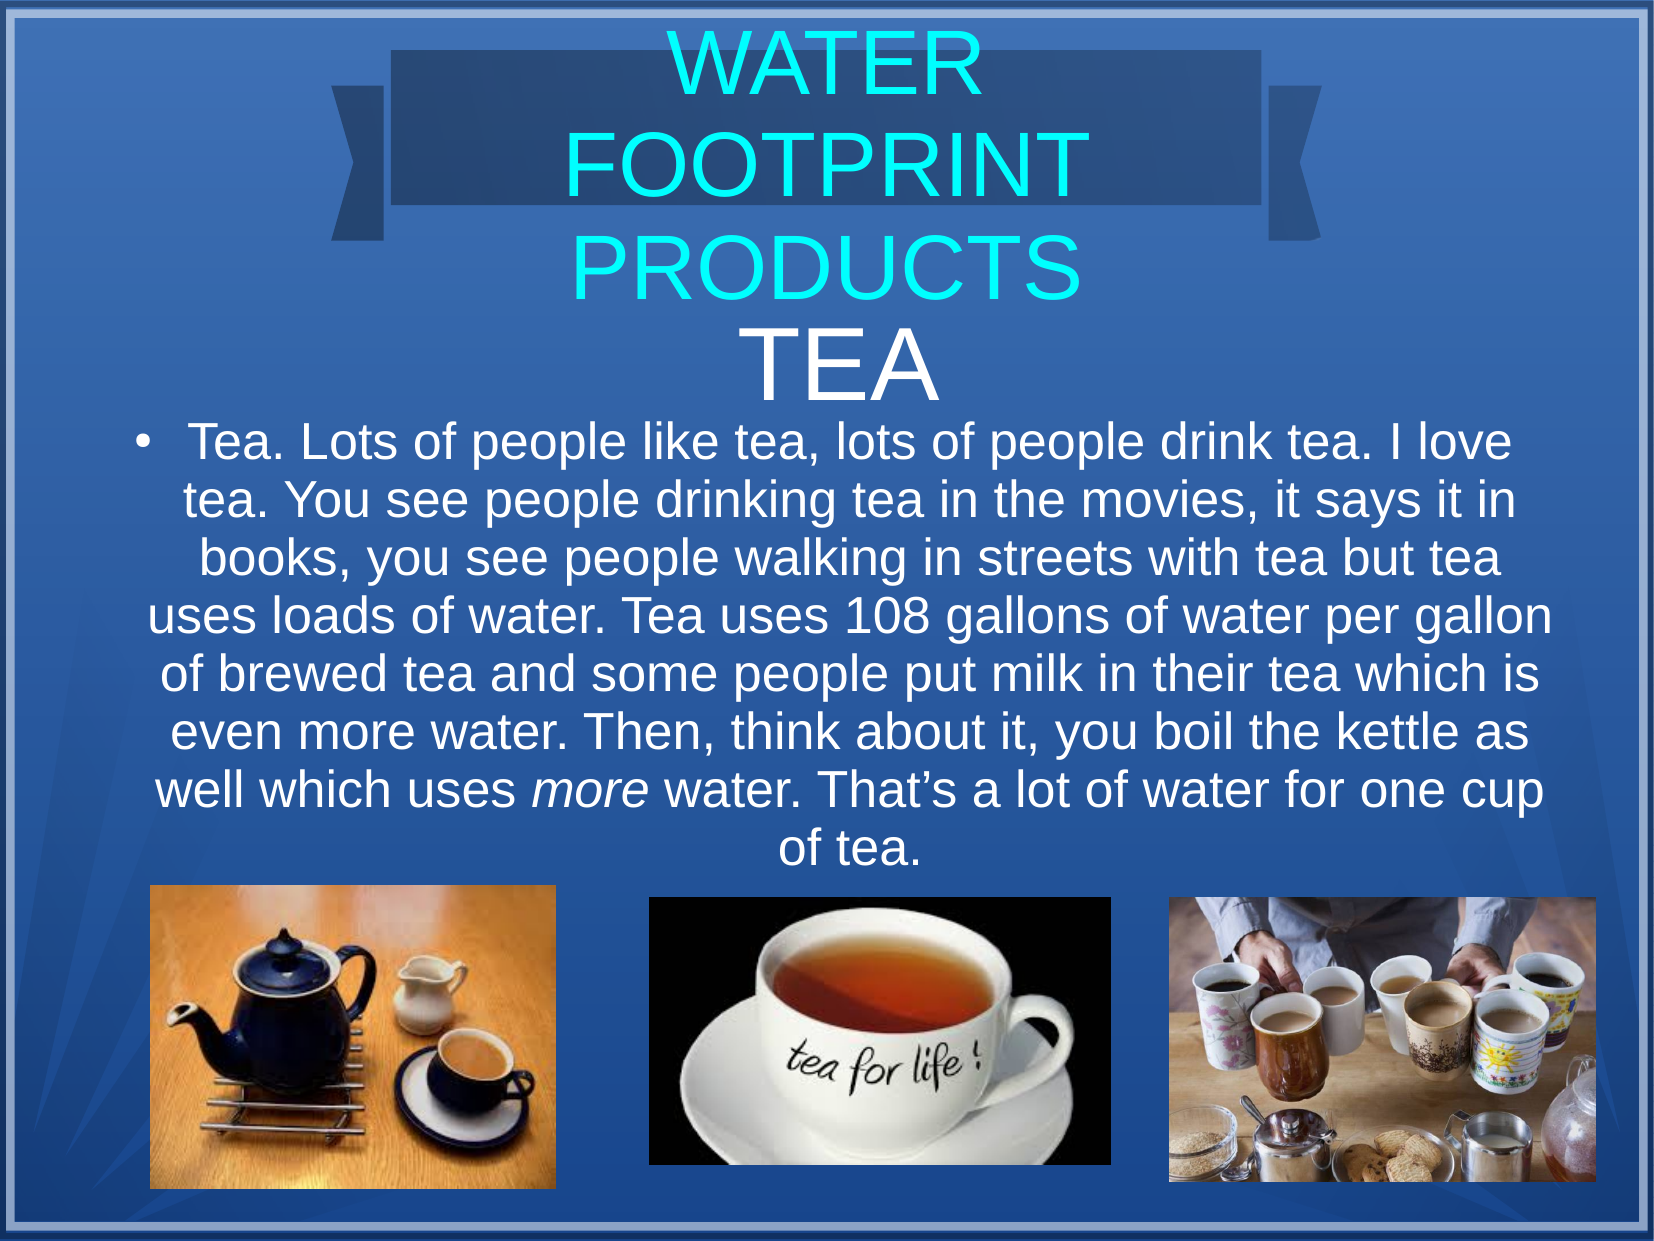

# WATER FOOTPRINT PRODUCTS
TEA
Tea. Lots of people like tea, lots of people drink tea. I love tea. You see people drinking tea in the movies, it says it in books, you see people walking in streets with tea but tea uses loads of water. Tea uses 108 gallons of water per gallon of brewed tea and some people put milk in their tea which is even more water. Then, think about it, you boil the kettle as well which uses more water. That’s a lot of water for one cup of tea.